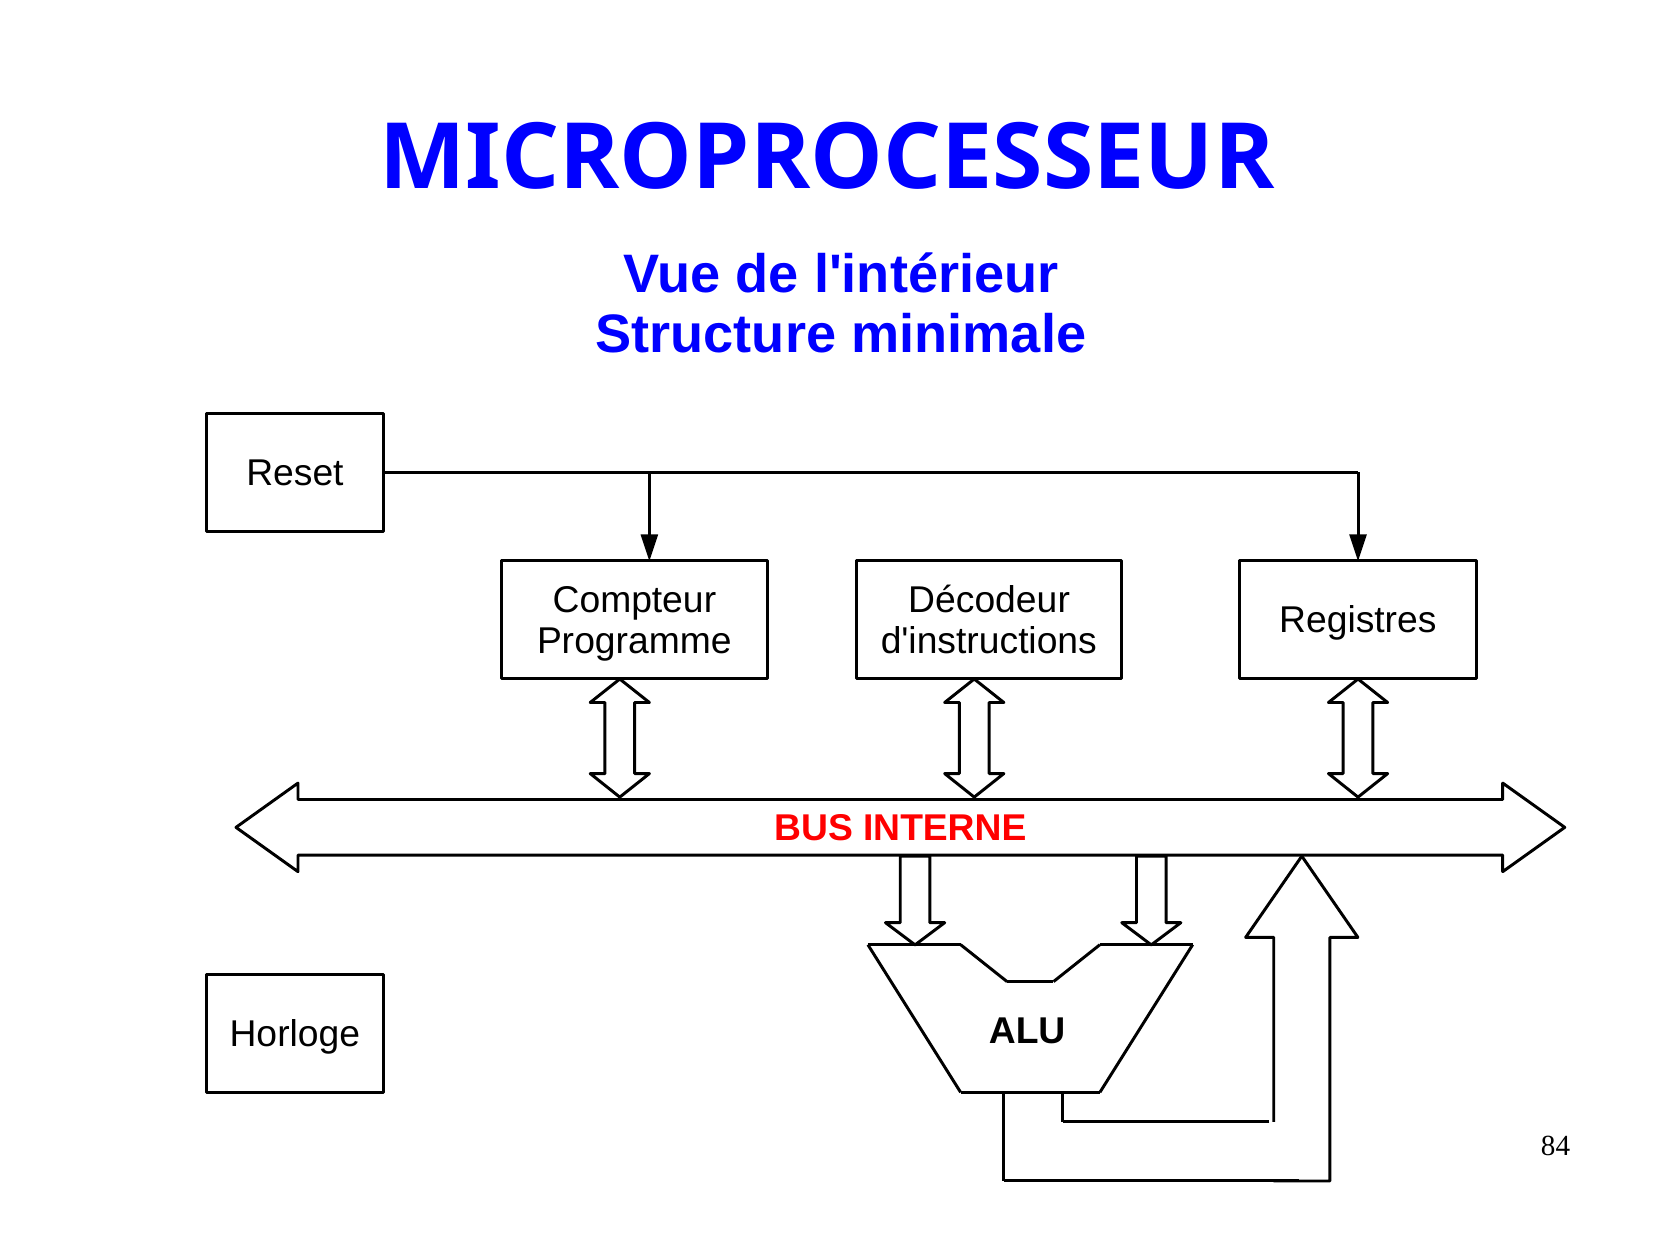

# MICROPROCESSEUR
Vue de l'intérieur
Structure minimale
Reset
Compteur
Programme
Décodeur
d'instructions
Registres
BUS INTERNE
Horloge
ALU
84